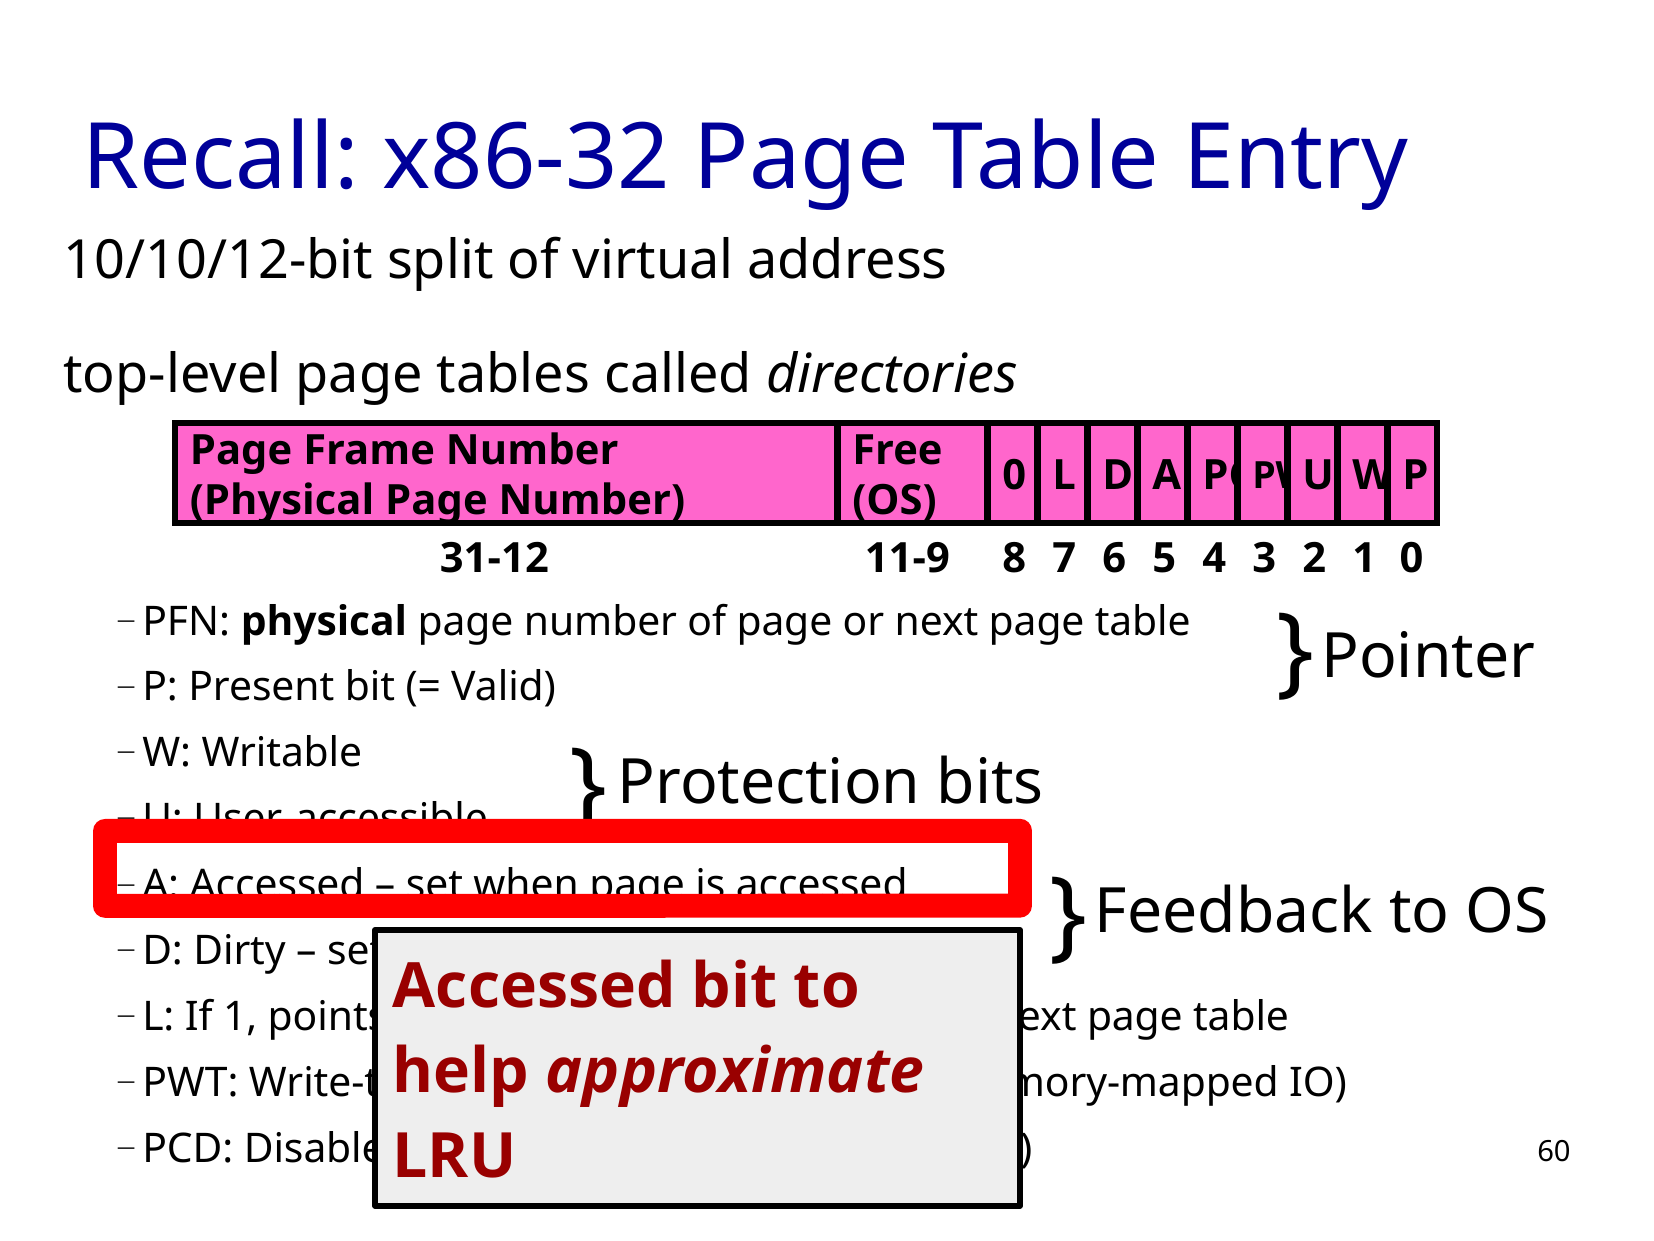

# Recall: x86-32 Page Table Entry
10/10/12-bit split of virtual address
top-level page tables called directories
Page Frame Number
(Physical Page Number)
Free
(OS)
0
L
D
A
PCD
PWT
U
W
P
31-12
11-9
8
7
6
5
4
3
2
1
0
}
PFN: physical page number of page or next page table
P: Present bit (= Valid)
W: Writable
U: User-accessible
A: Accessed – set when page is accessed
D: Dirty – set when page is modified
L: If 1, points to 4MB "hugepage" instead of next page table
PWT: Write-through caching behavior (for memory-mapped IO)
PCD: Disable caching (for memory-mapped IO)
Pointer
}
Protection bits
}
Feedback to OS
Accessed bit to help approximate LRU
60